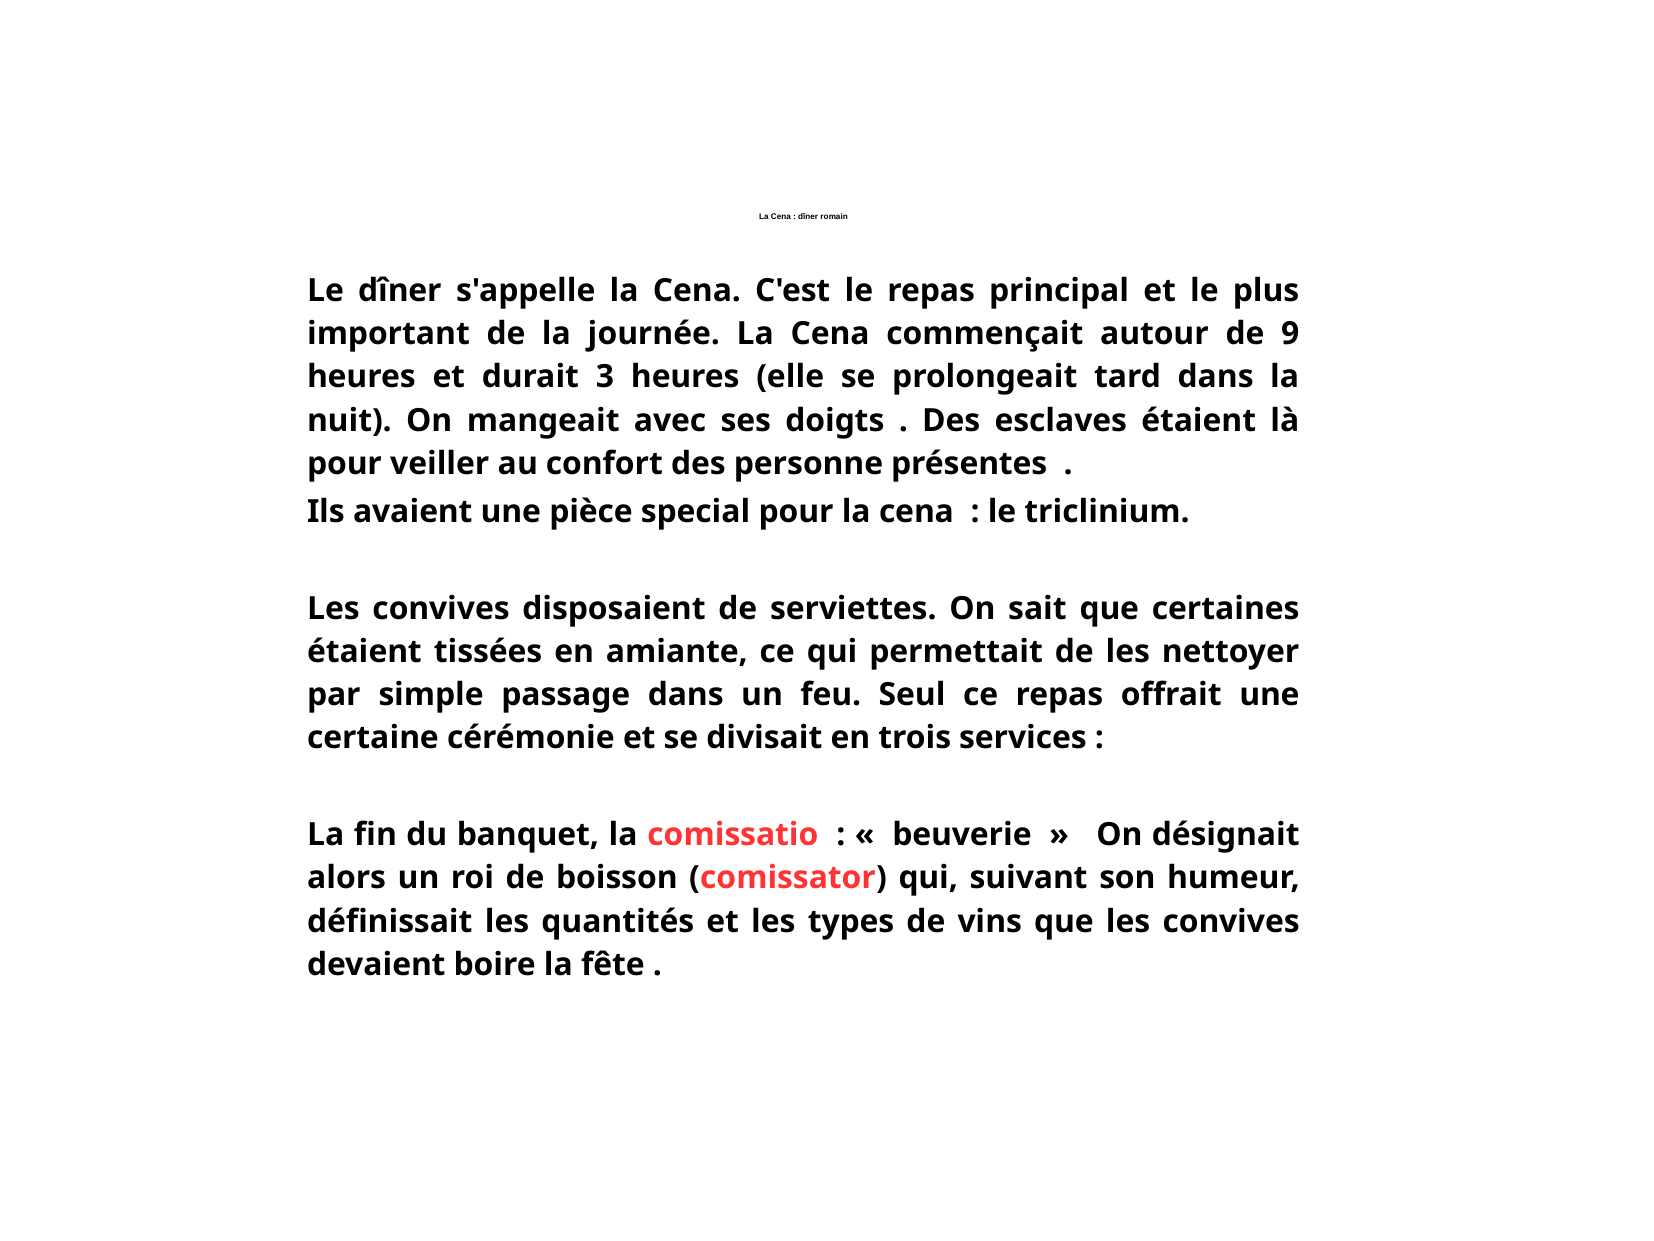

# La Cena : dîner romain
Le dîner s'appelle la Cena. C'est le repas principal et le plus important de la journée. La Cena commençait autour de 9 heures et durait 3 heures (elle se prolongeait tard dans la nuit). On mangeait avec ses doigts . Des esclaves étaient là pour veiller au confort des personne présentes .
Ils avaient une pièce special pour la cena : le triclinium.
Les convives disposaient de serviettes. On sait que certaines étaient tissées en amiante, ce qui permettait de les nettoyer par simple passage dans un feu. Seul ce repas offrait une certaine cérémonie et se divisait en trois services :
La fin du banquet, la comissatio  : «  beuverie  »  On désignait alors un roi de boisson (comissator) qui, suivant son humeur, définissait les quantités et les types de vins que les convives devaient boire la fête .